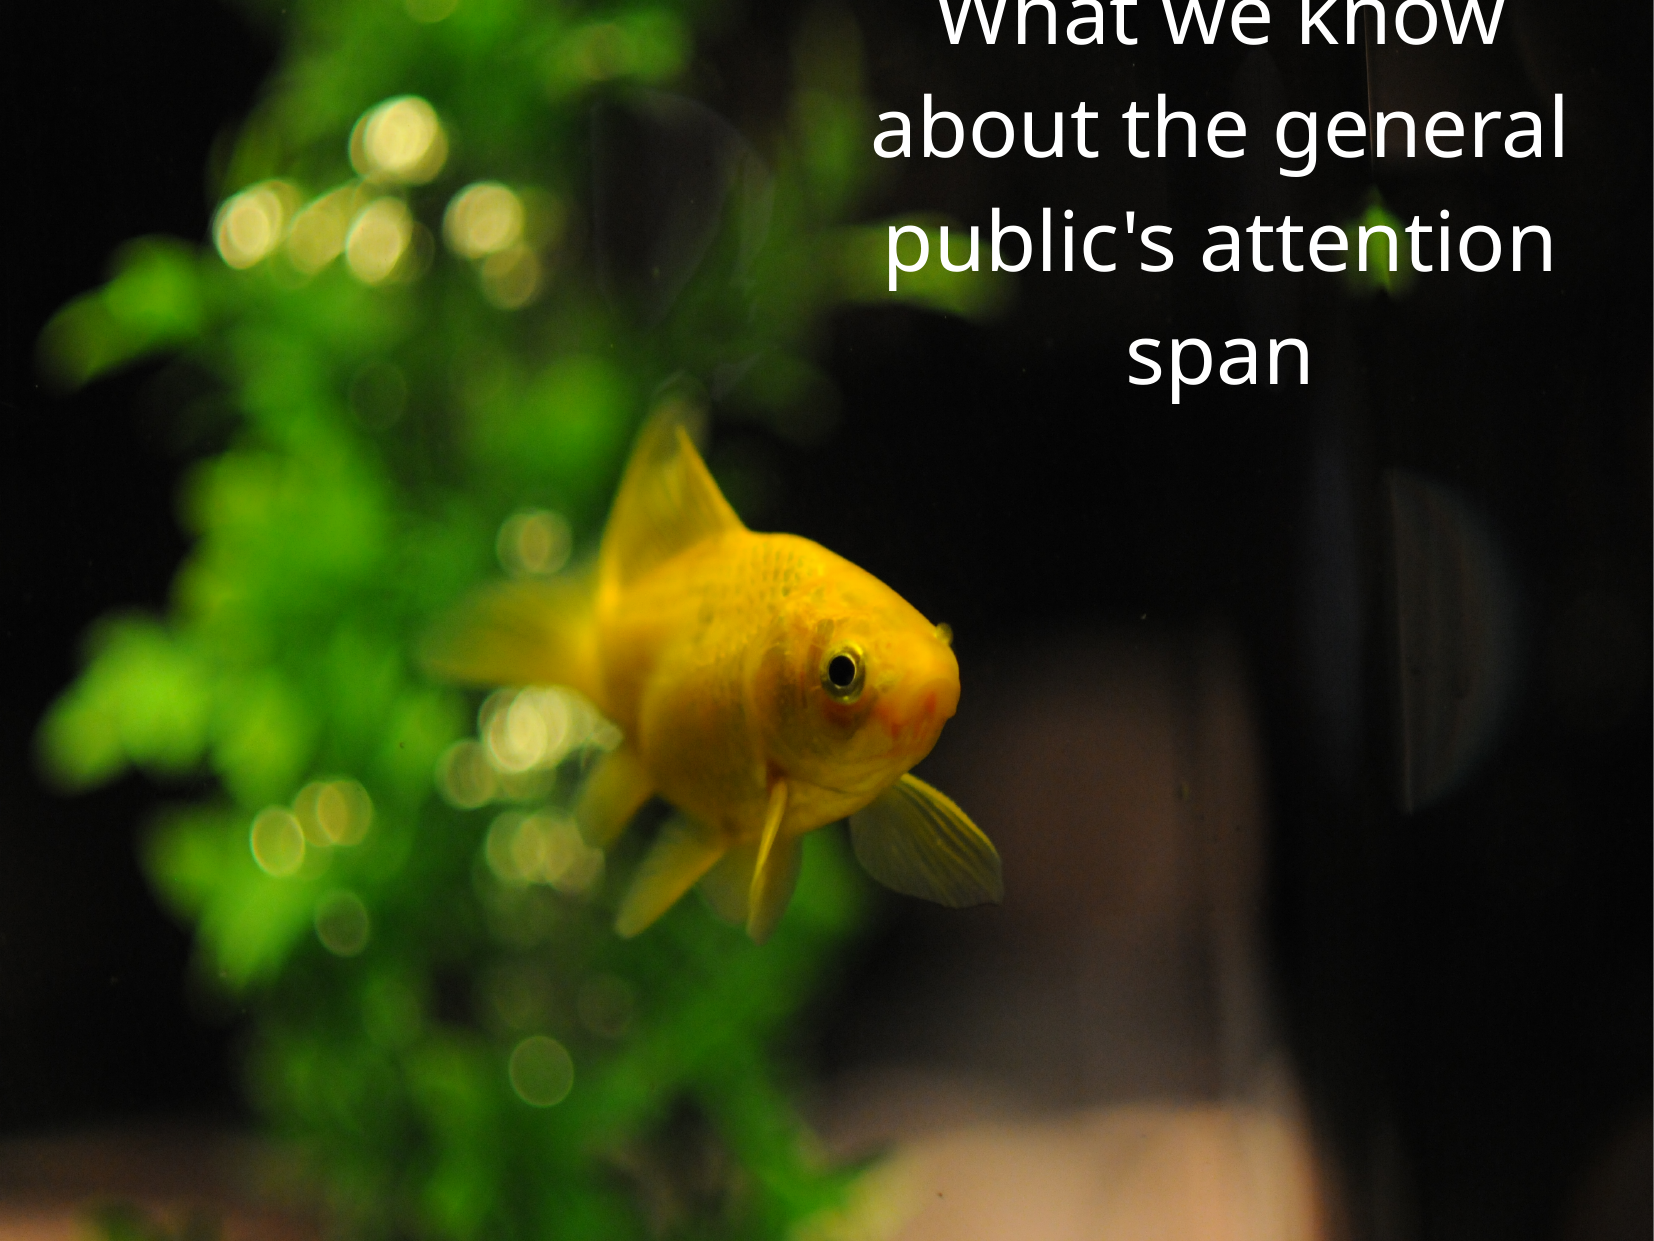

# What we know about the general public's attention span